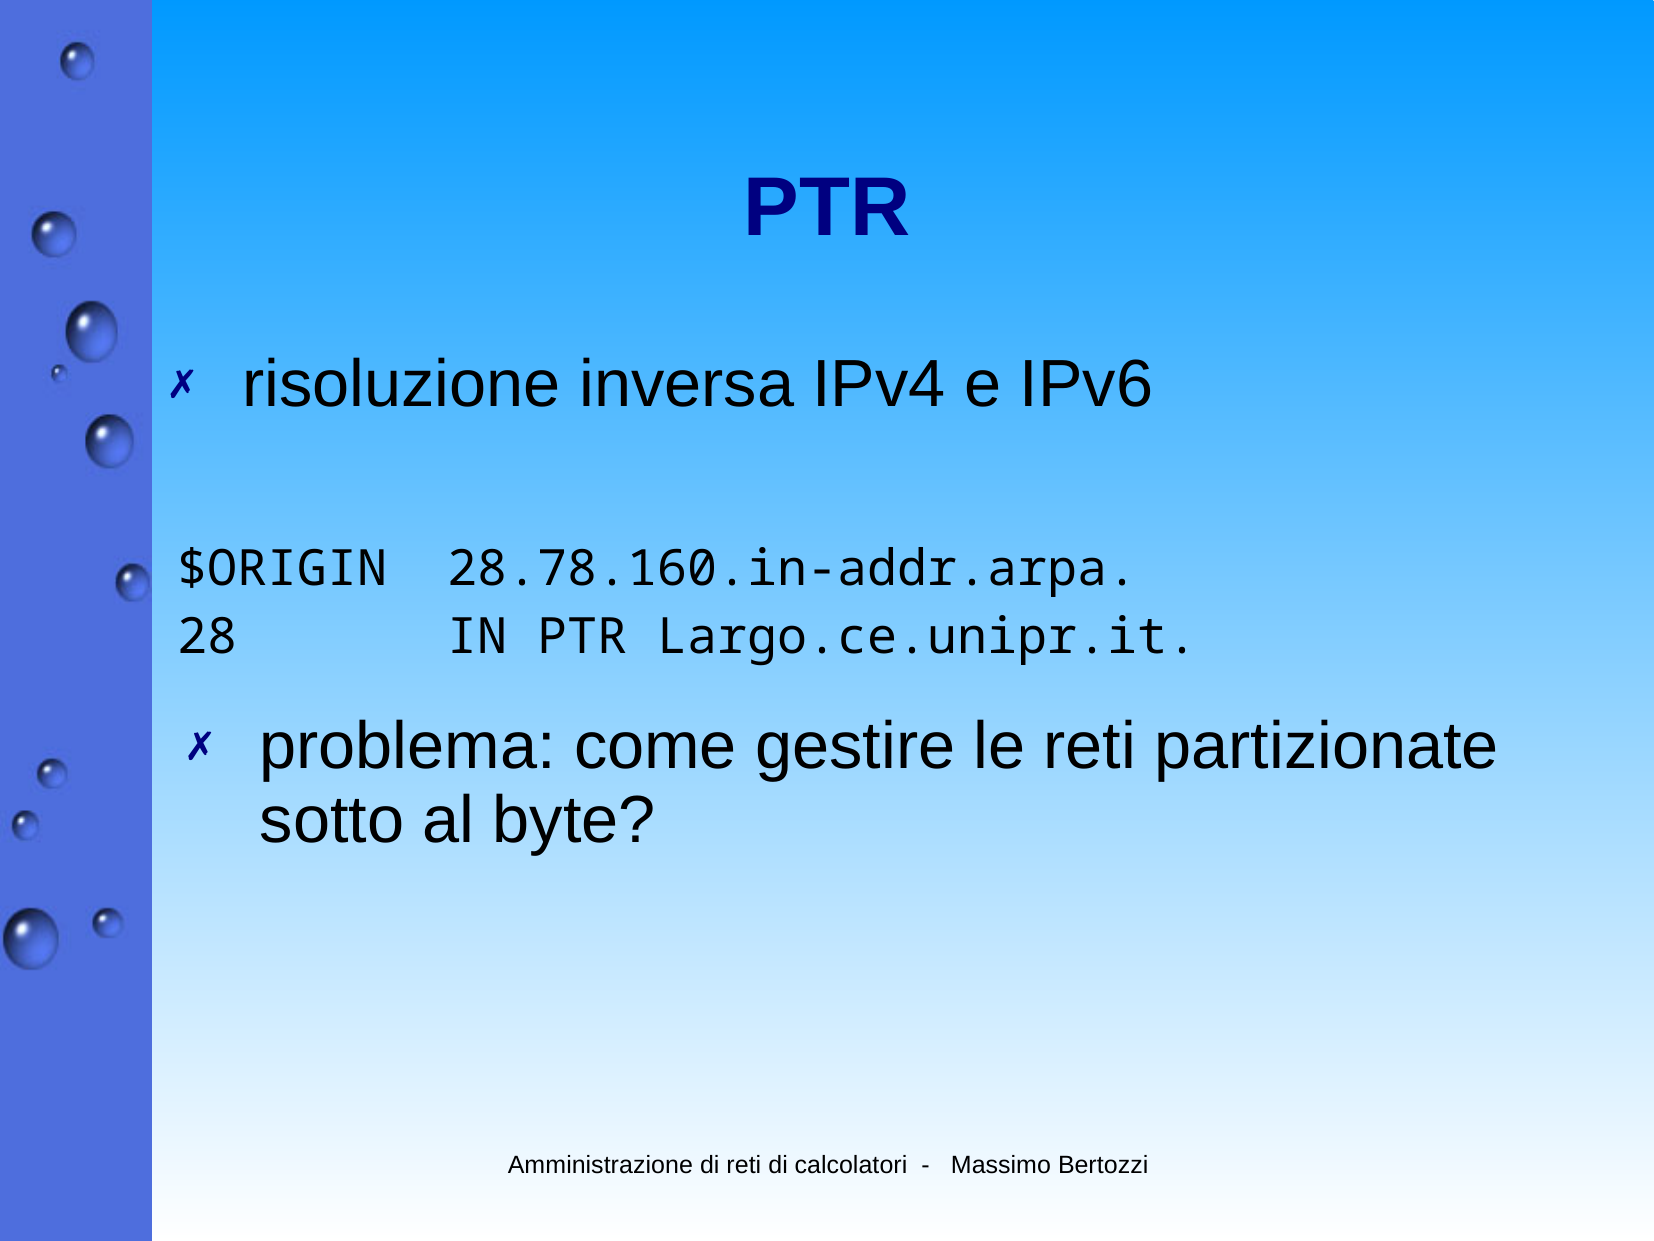

# PTR
risoluzione inversa IPv4 e IPv6
$ORIGIN 28.78.160.in-addr.arpa.
28 IN PTR Largo.ce.unipr.it.
problema: come gestire le reti partizionate sotto al byte?